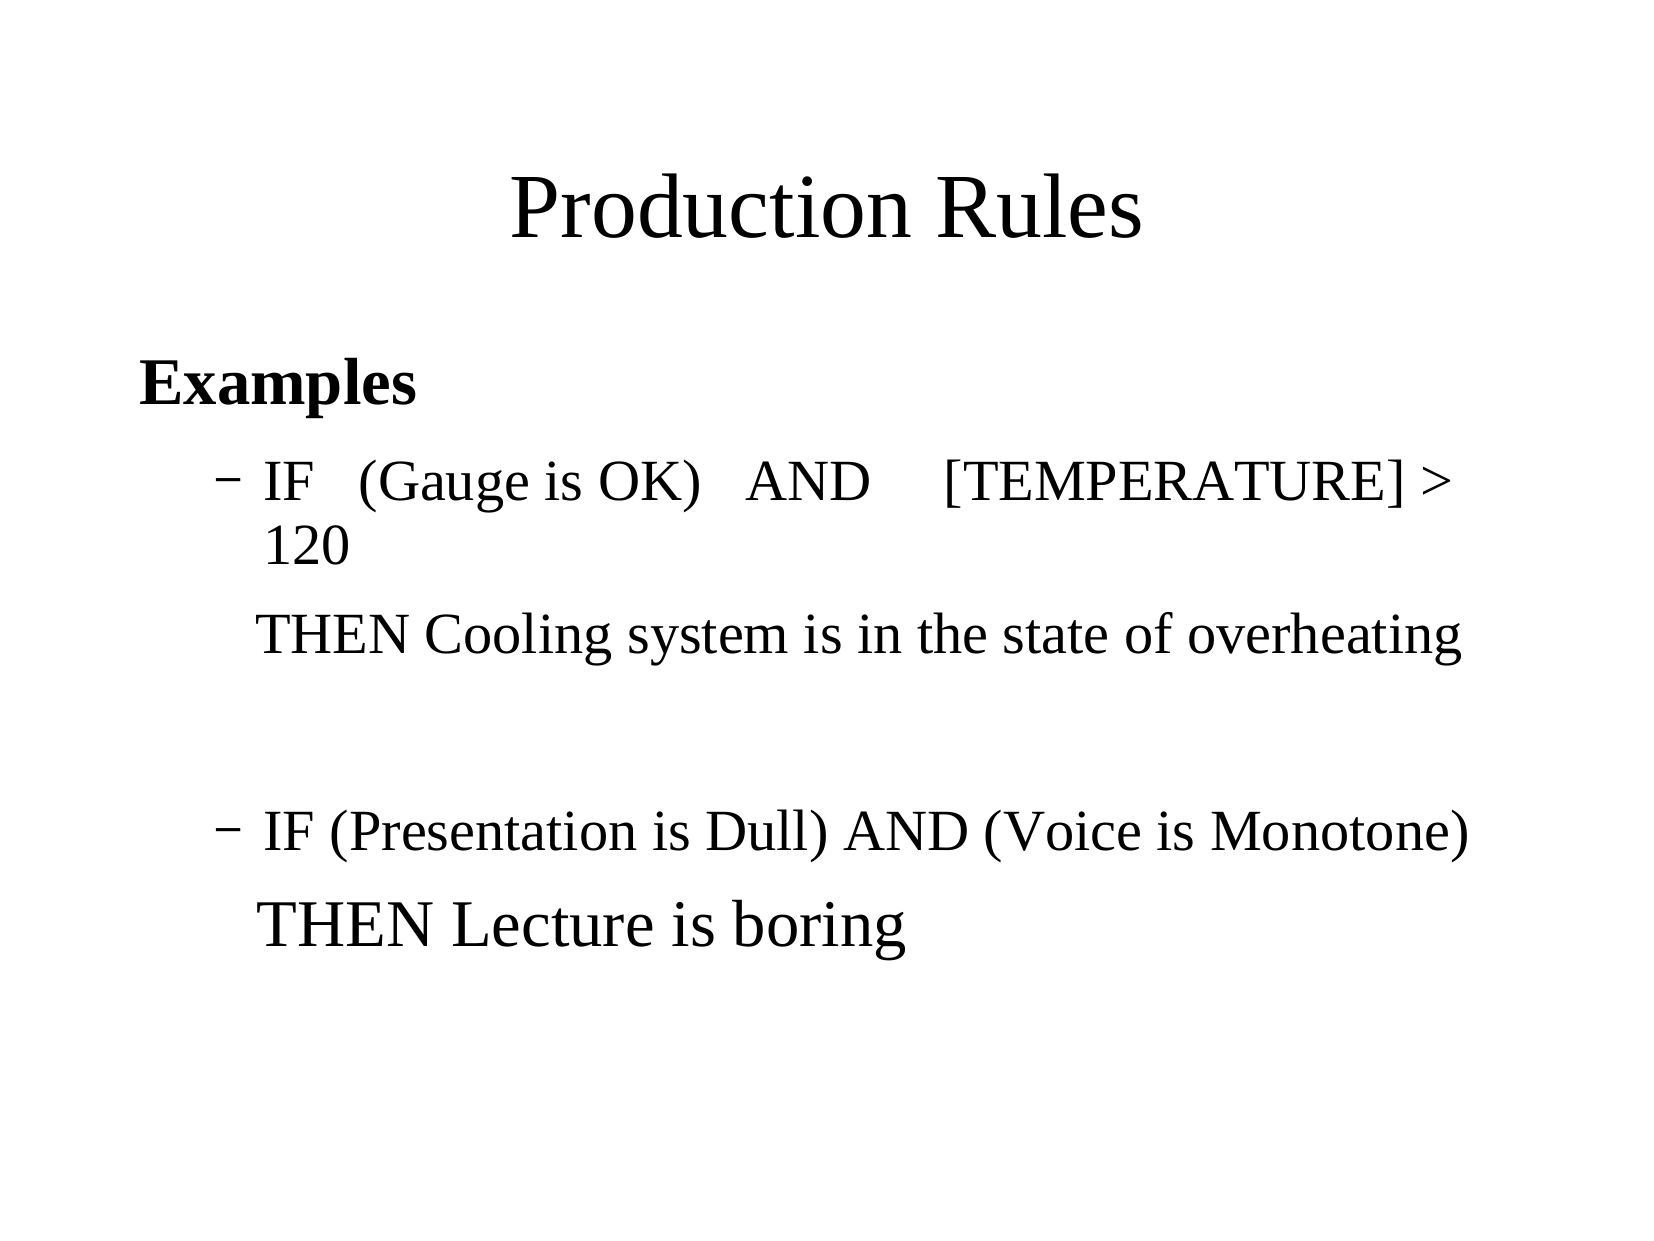

# Production Rules
Examples
IF (Gauge is OK) AND [TEMPERATURE] > 120
 THEN Cooling system is in the state of overheating
IF (Presentation is Dull) AND (Voice is Monotone)
 THEN Lecture is boring